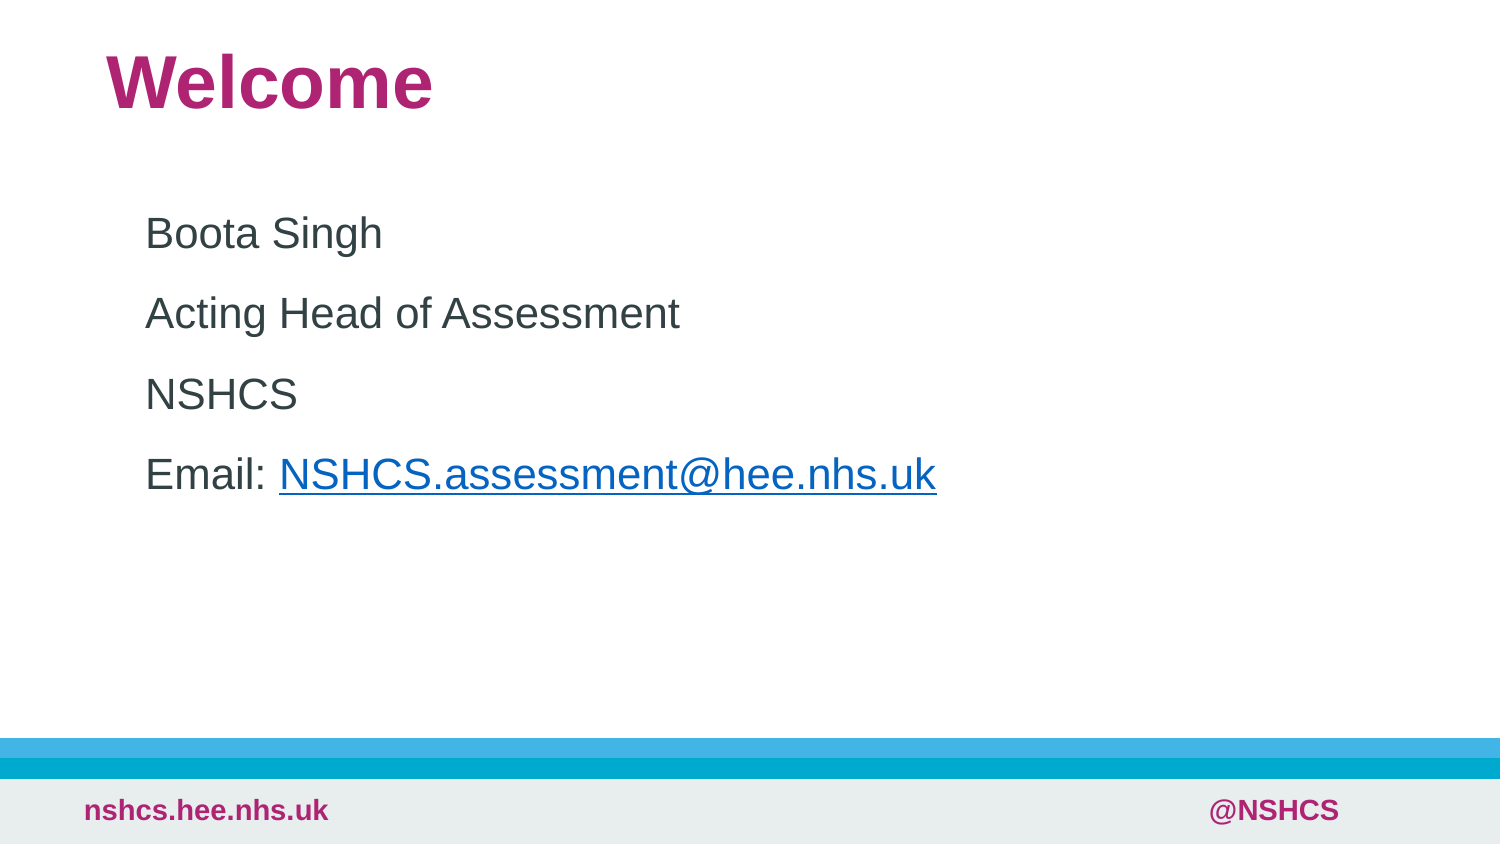

# Welcome
Boota Singh
Acting Head of Assessment
NSHCS
Email: NSHCS.assessment@hee.nhs.uk